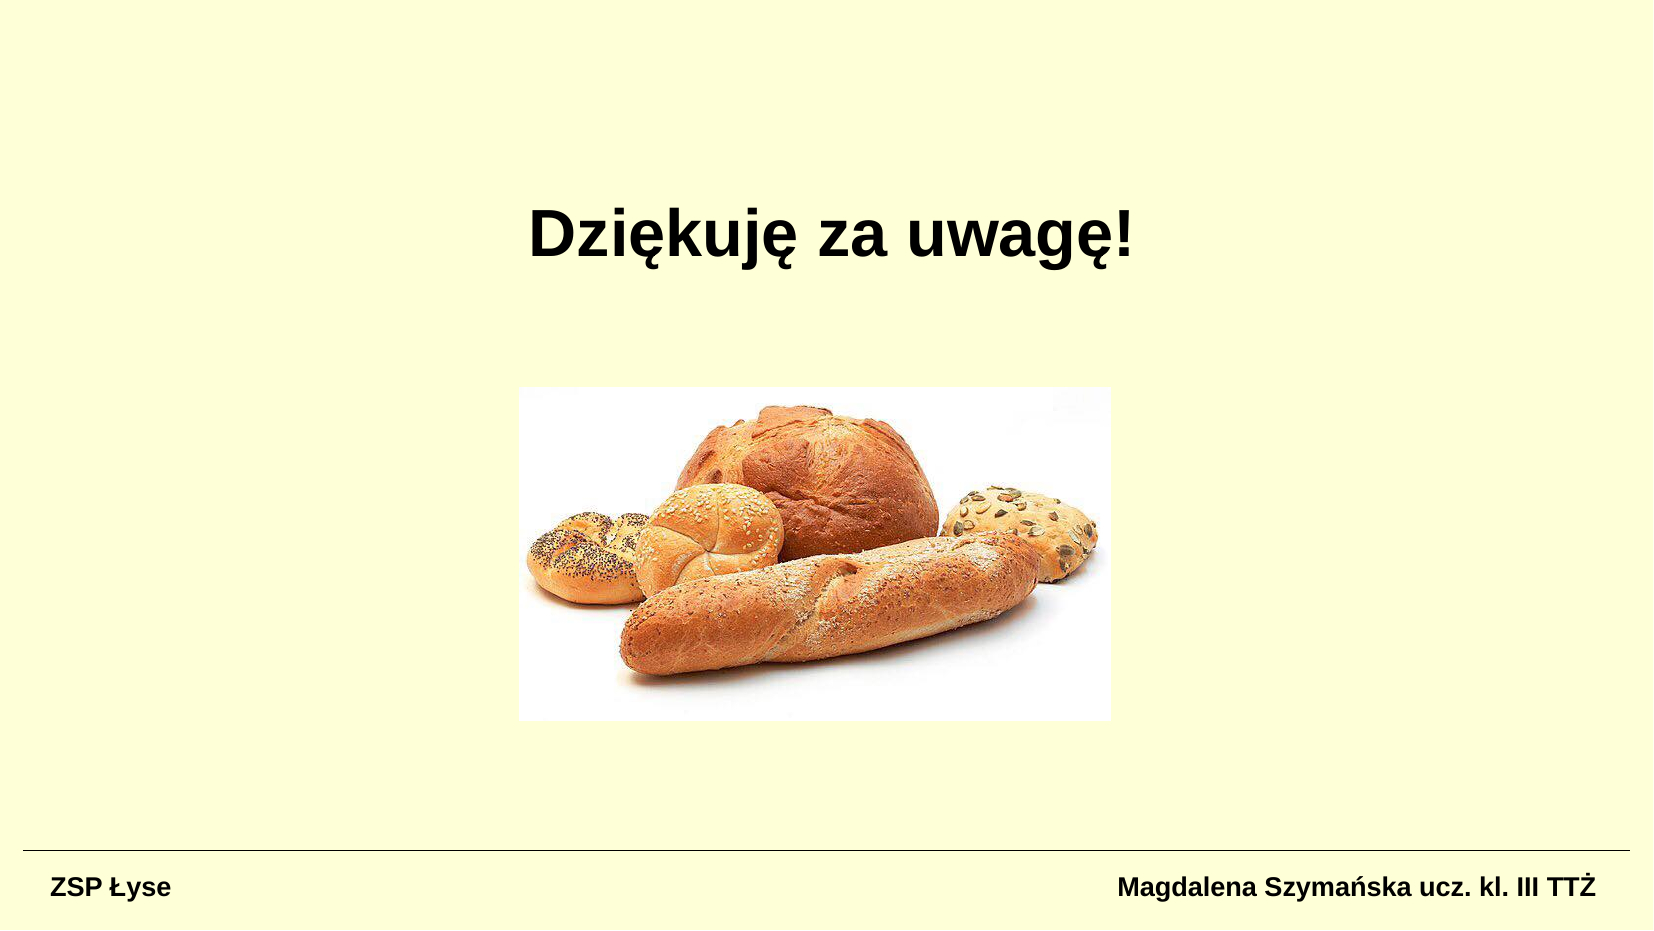

Dziękuję za uwagę!
ZSP Łyse Magdalena Szymańska ucz. kl. III TTŻ